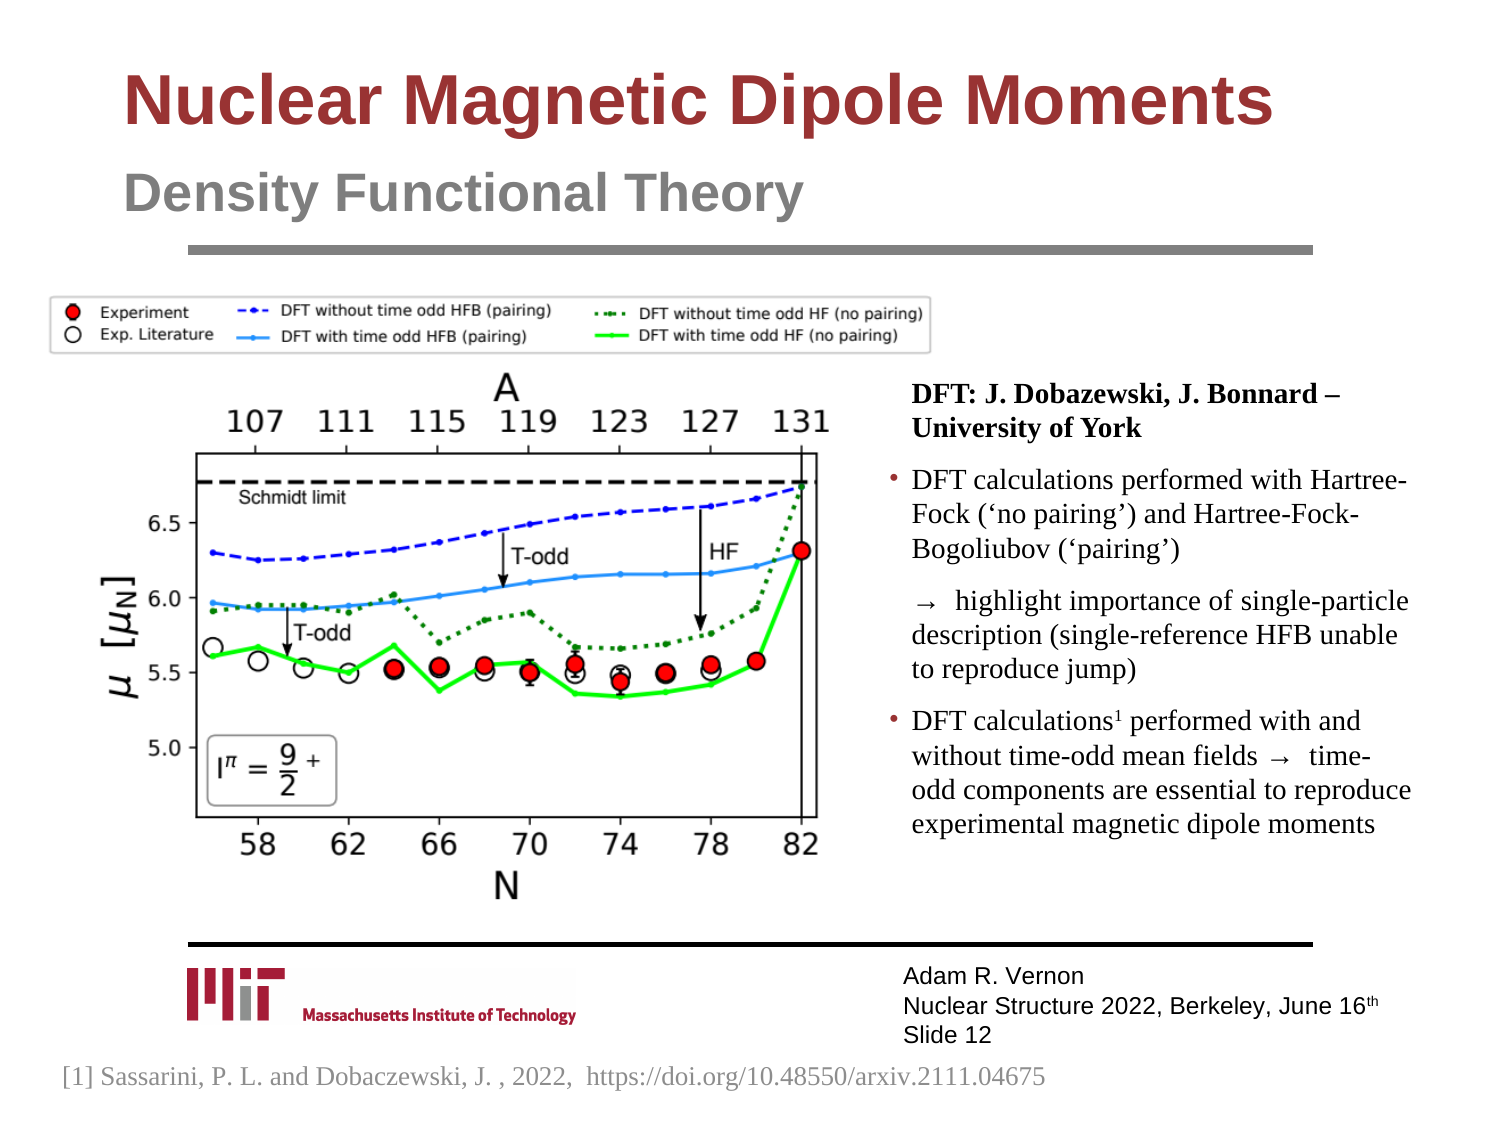

# Nuclear Magnetic Dipole Moments Density Functional Theory
DFT: J. Dobazewski, J. Bonnard – University of York
DFT calculations performed with Hartree-Fock (‘no pairing’) and Hartree-Fock-Bogoliubov (‘pairing’)
→ highlight importance of single-particle description (single-reference HFB unable to reproduce jump)
DFT calculations1 performed with and without time-odd mean fields → time-odd components are essential to reproduce experimental magnetic dipole moments
Adam R. Vernon
Nuclear Structure 2022, Berkeley, June 16th
Slide 12
[1] Sassarini, P. L. and Dobaczewski, J. , 2022, https://doi.org/10.48550/arxiv.2111.04675